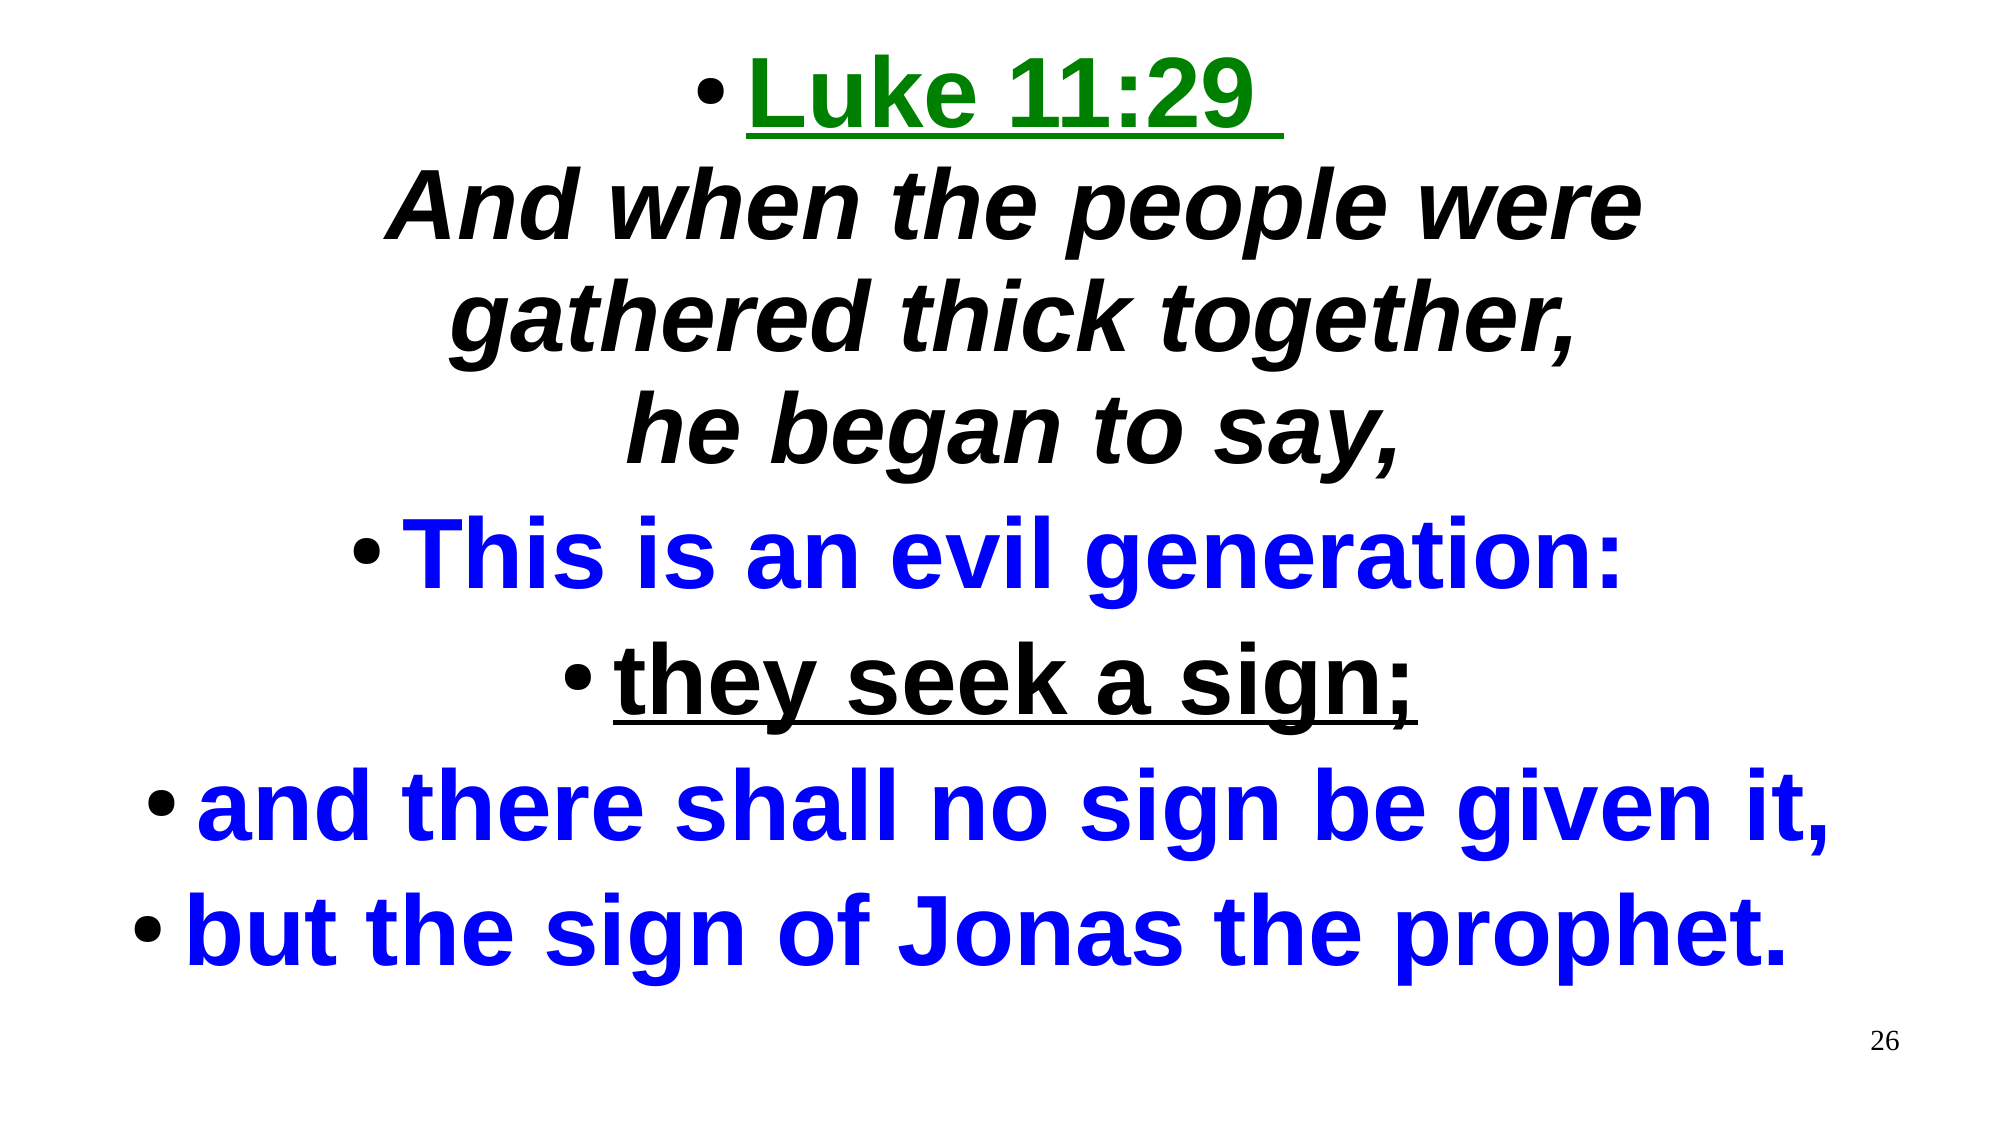

# Luke 11:29  And when the people were gathered thick together, he began to say,
This is an evil generation:
they seek a sign;
and there shall no sign be given it,
but the sign of Jonas the prophet.
26